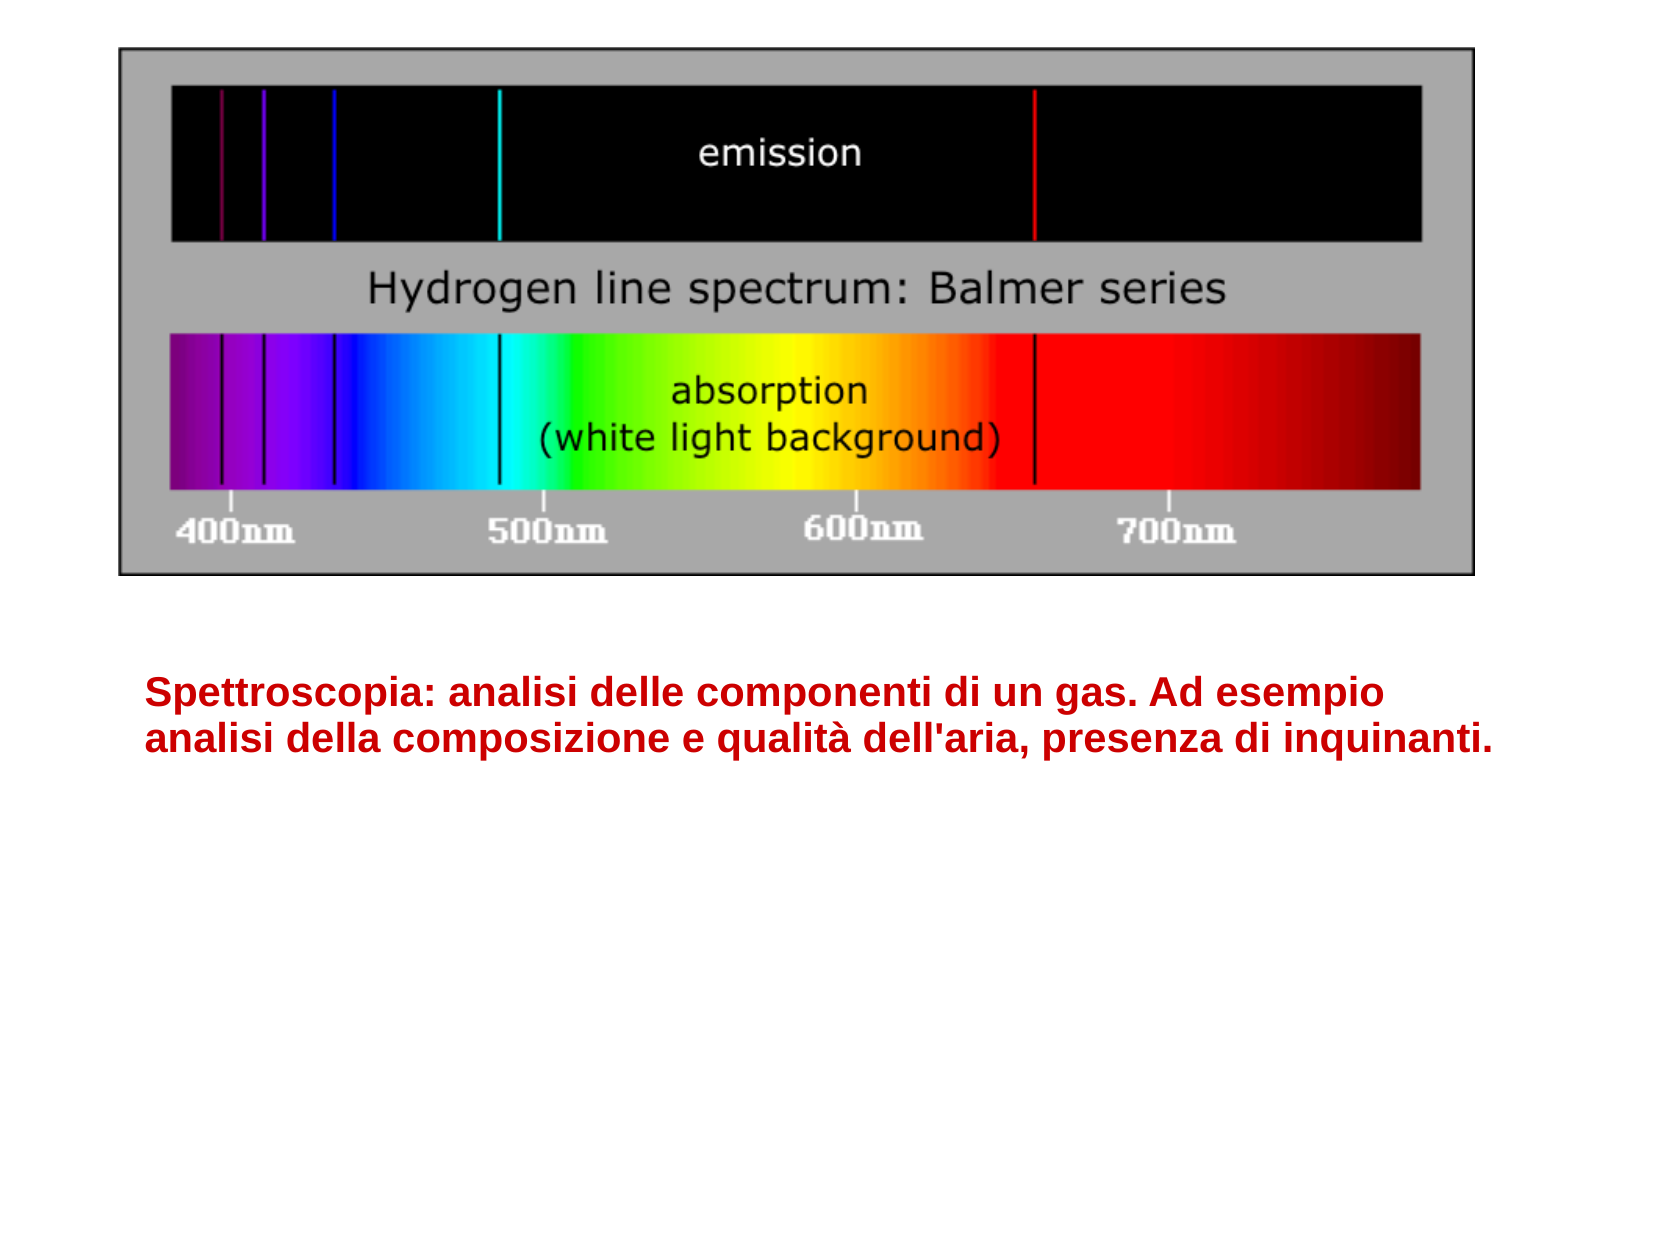

Spettroscopia: analisi delle componenti di un gas. Ad esempio analisi della composizione e qualità dell'aria, presenza di inquinanti.